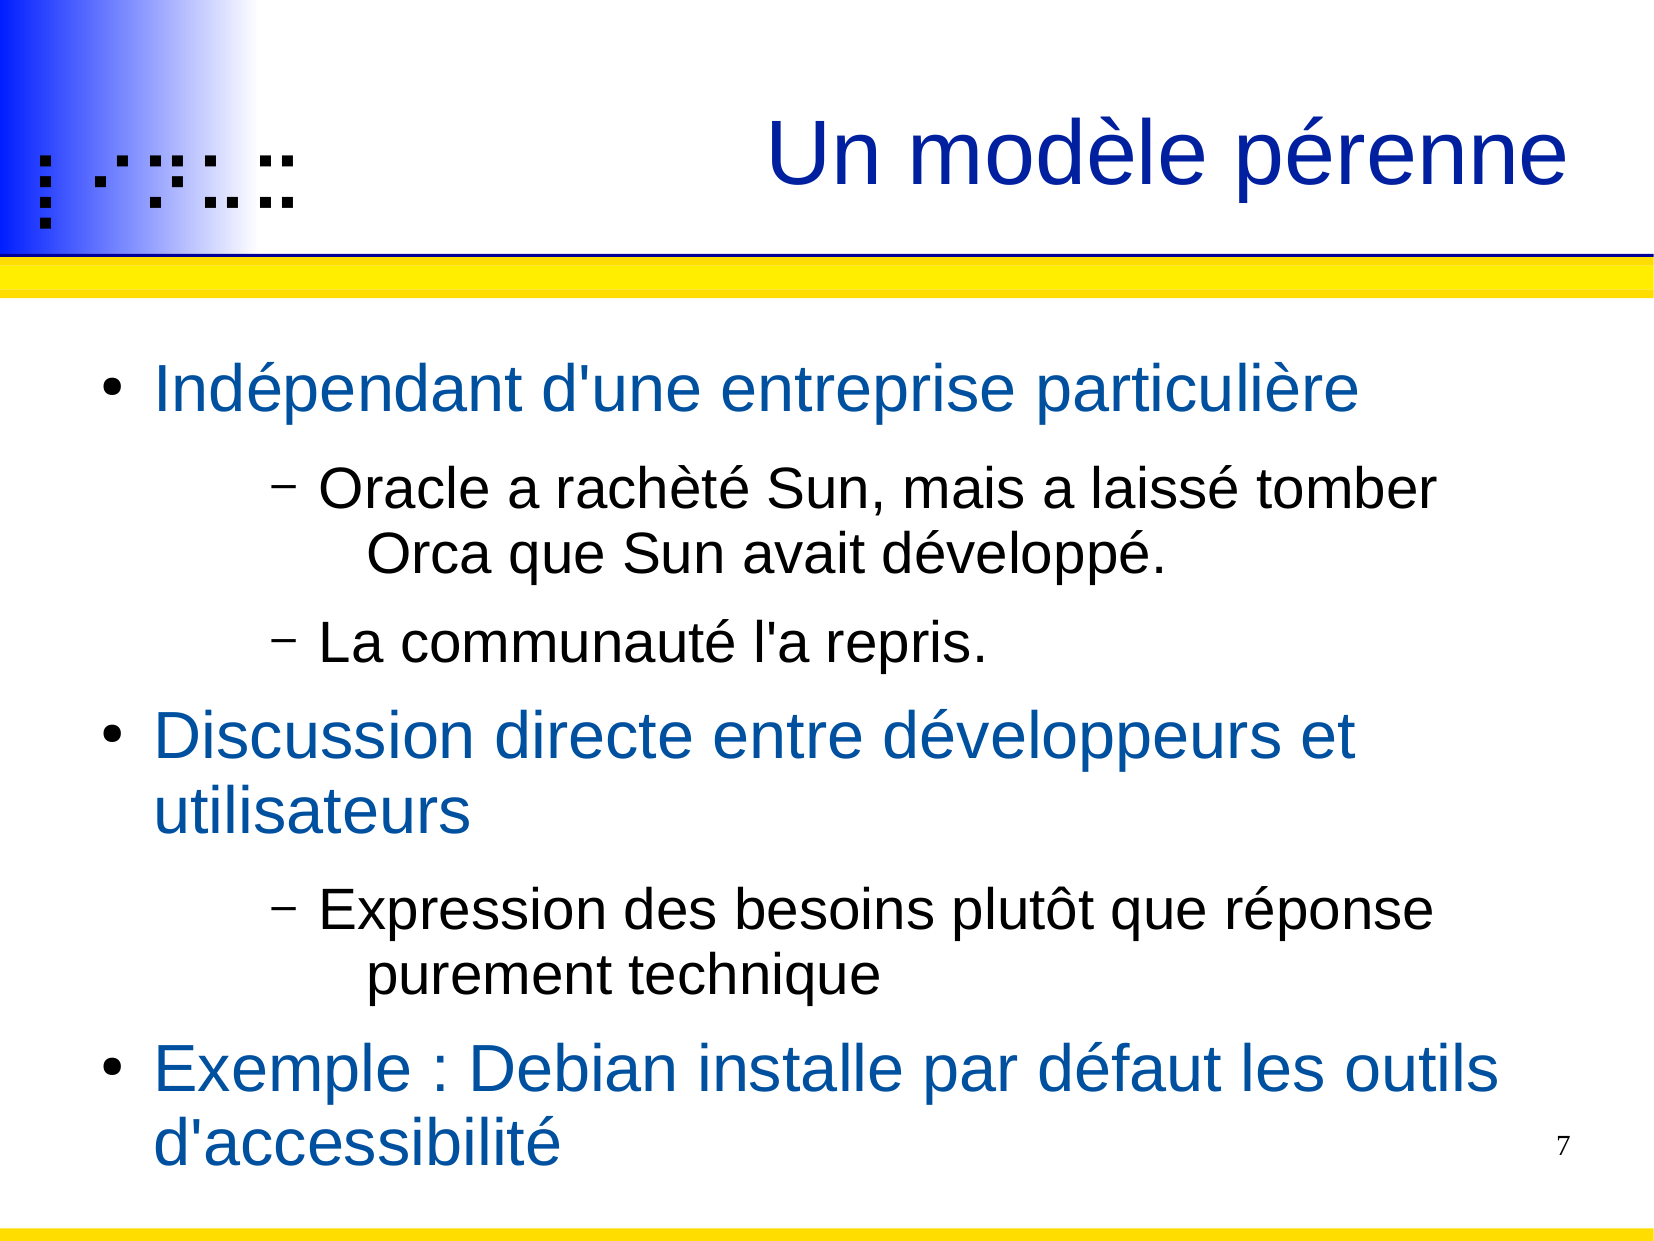

# Un modèle pérenne
Indépendant d'une entreprise particulière
Oracle a rachèté Sun, mais a laissé tomber Orca que Sun avait développé.
La communauté l'a repris.
Discussion directe entre développeurs et utilisateurs
Expression des besoins plutôt que réponse purement technique
Exemple : Debian installe par défaut les outils d'accessibilité
7